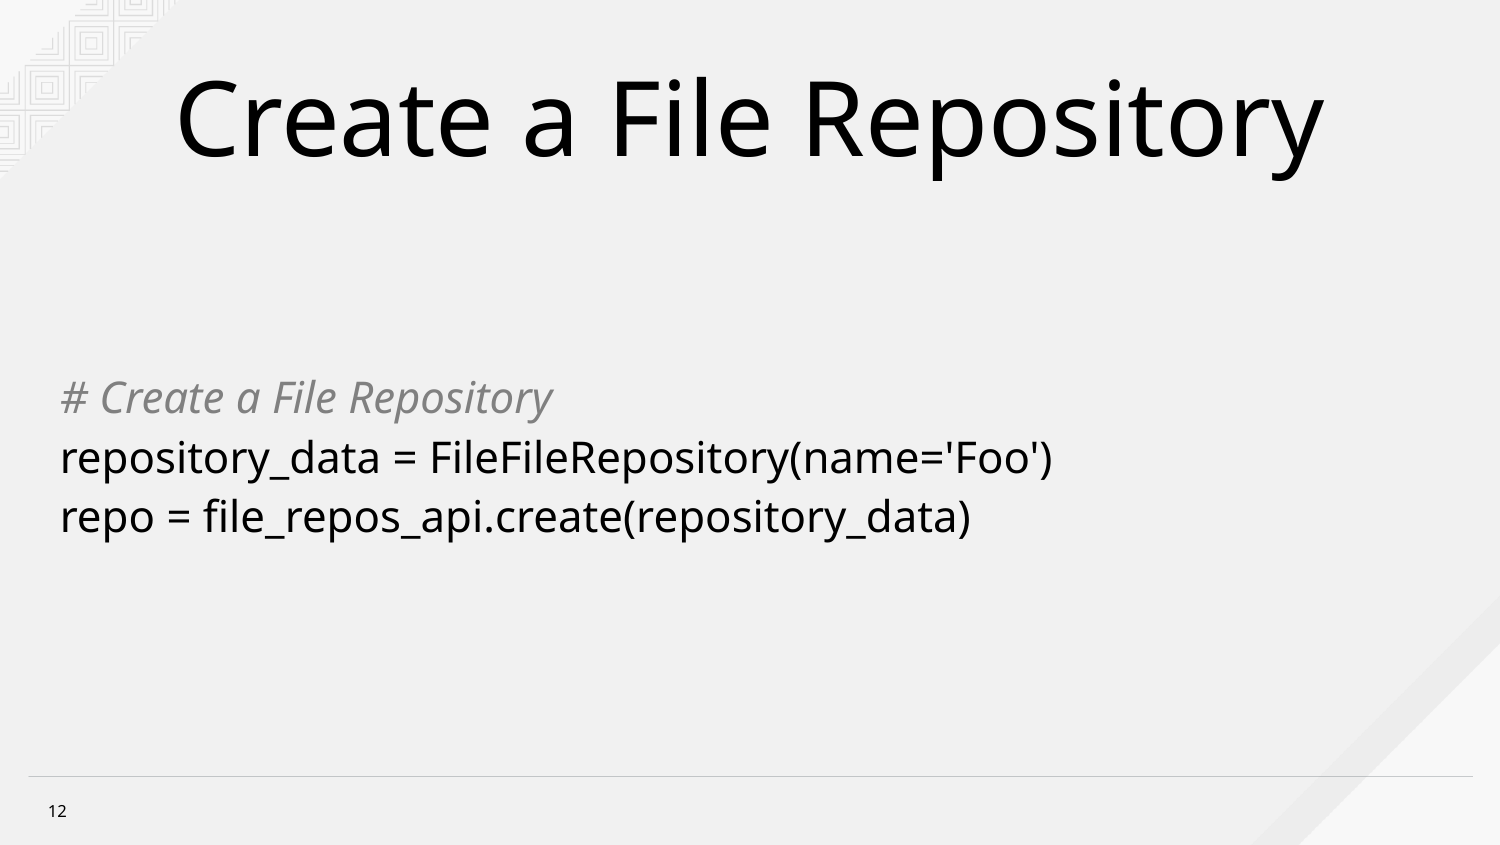

Create a File Repository
# Create a File Repository
repository_data = FileFileRepository(name='Foo')
repo = file_repos_api.create(repository_data)
12